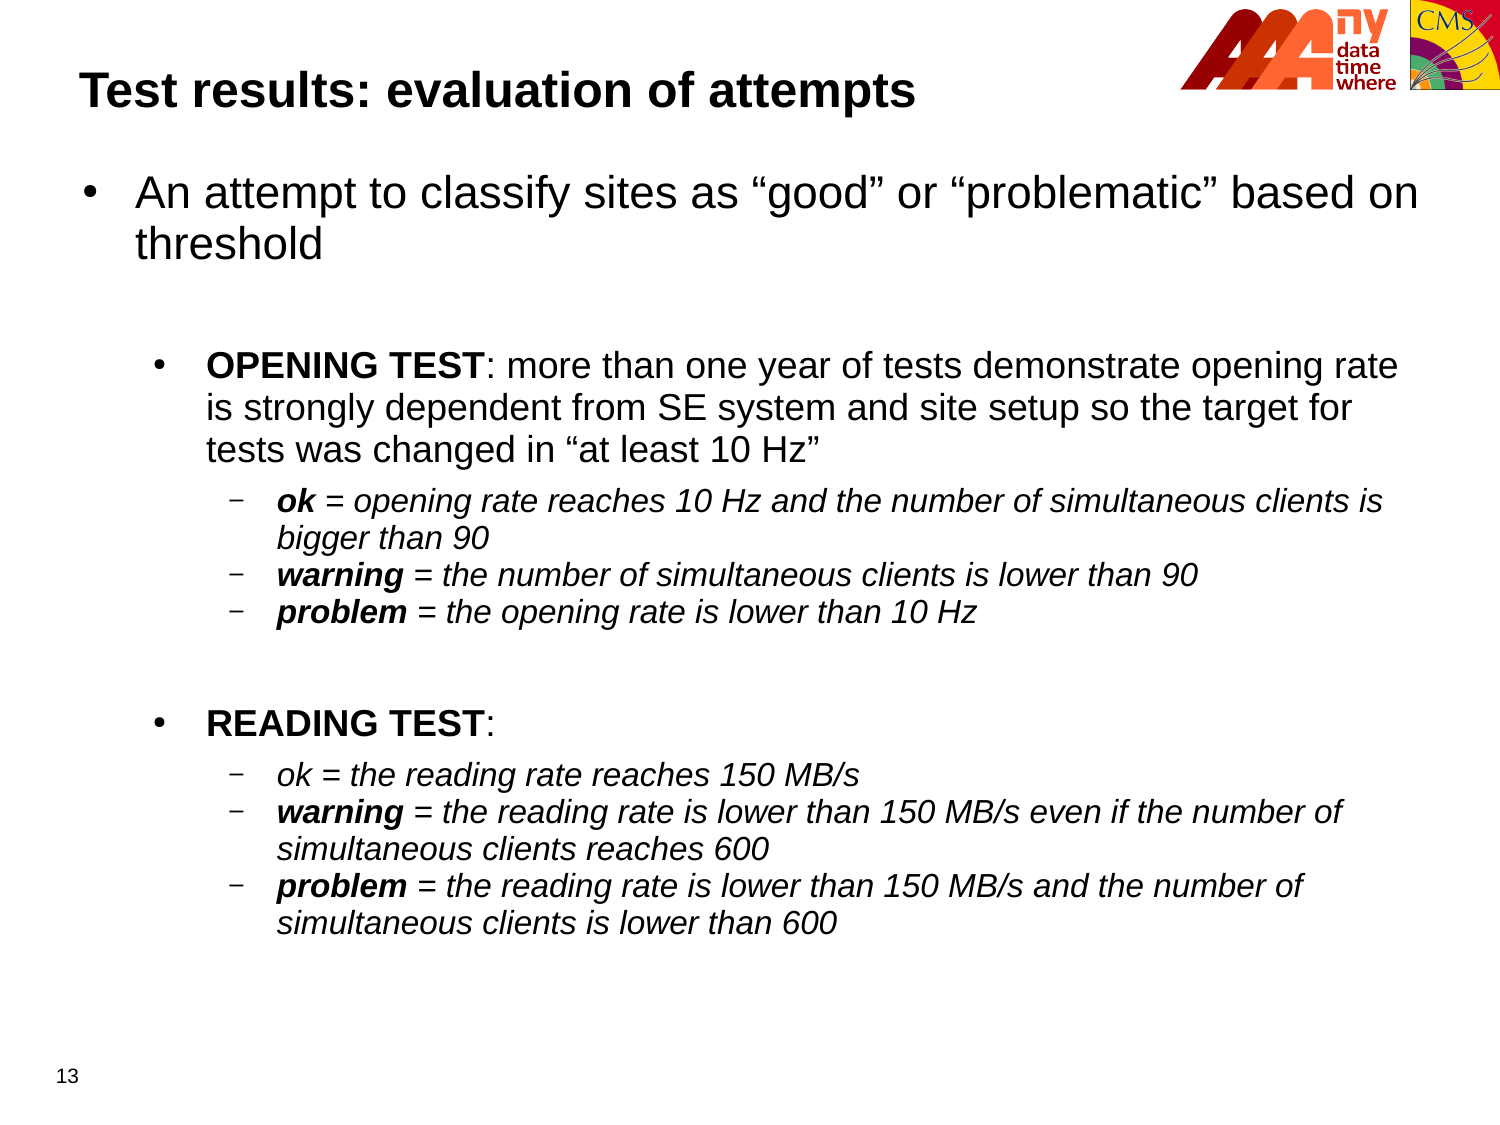

# Test results: evaluation of attempts
An attempt to classify sites as “good” or “problematic” based on threshold
OPENING TEST: more than one year of tests demonstrate opening rate is strongly dependent from SE system and site setup so the target for tests was changed in “at least 10 Hz”
ok = opening rate reaches 10 Hz and the number of simultaneous clients is bigger than 90
warning = the number of simultaneous clients is lower than 90
problem = the opening rate is lower than 10 Hz
READING TEST:
ok = the reading rate reaches 150 MB/s
warning = the reading rate is lower than 150 MB/s even if the number of simultaneous clients reaches 600
problem = the reading rate is lower than 150 MB/s and the number of simultaneous clients is lower than 600